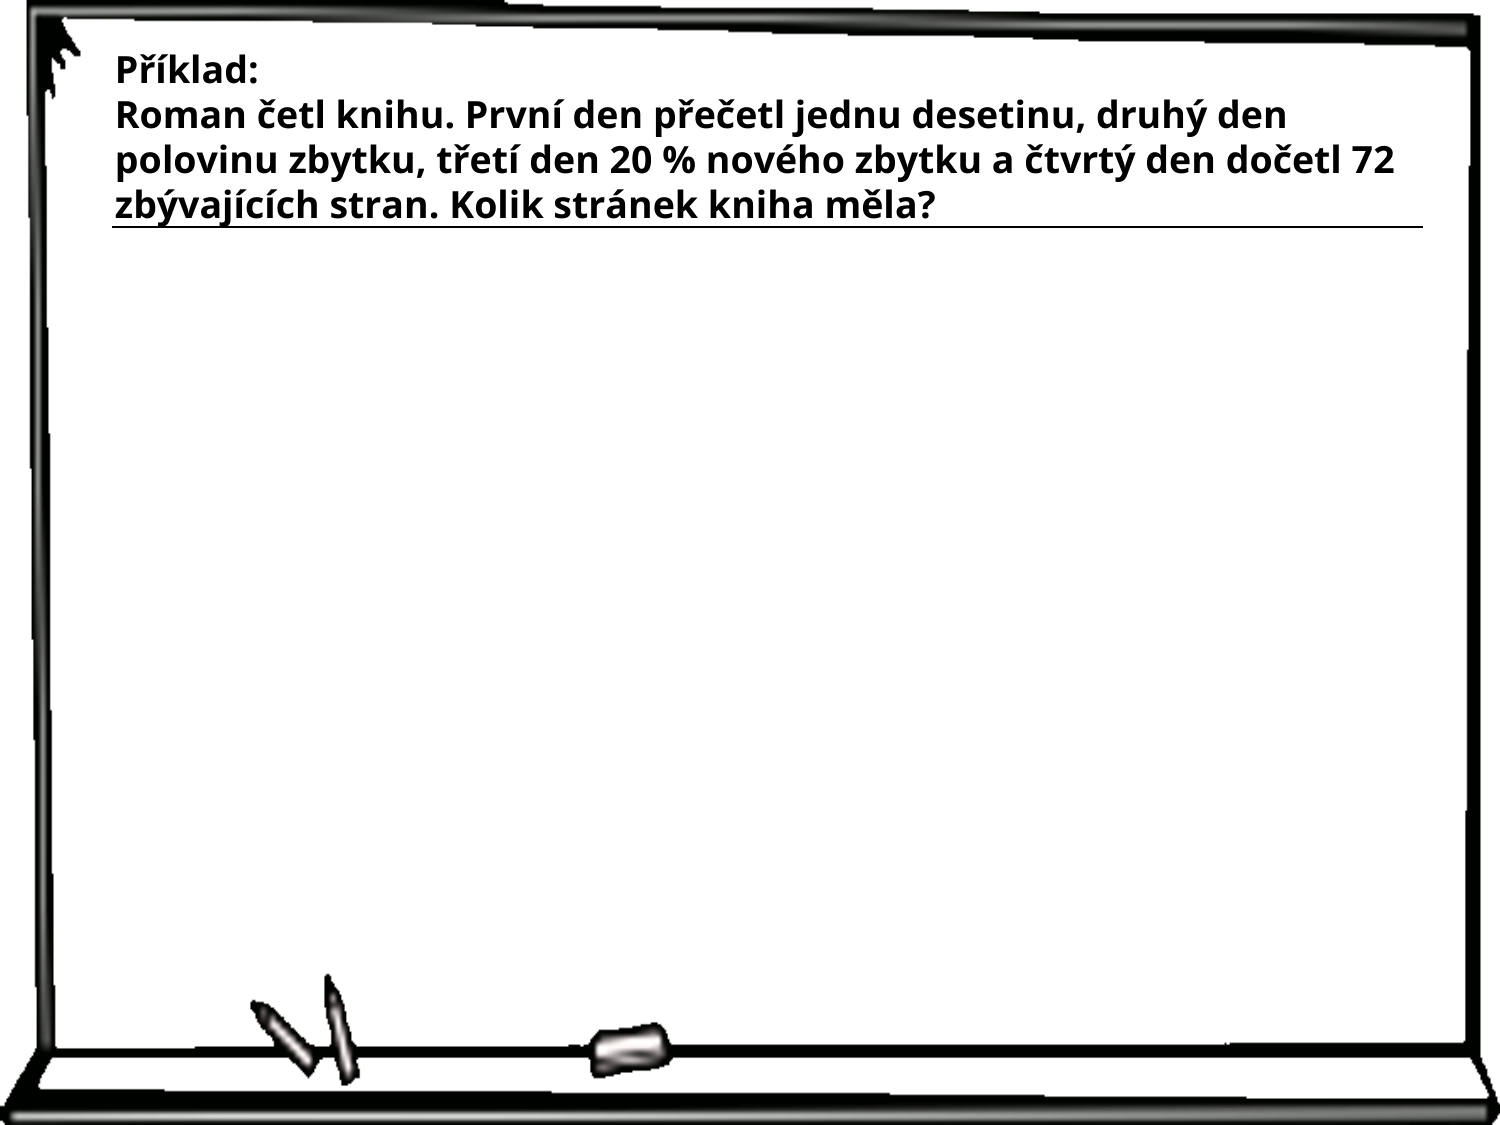

Příklad:
Roman četl knihu. První den přečetl jednu desetinu, druhý den polovinu zbytku, třetí den 20 % nového zbytku a čtvrtý den dočetl 72 zbývajících stran. Kolik stránek kniha měla?